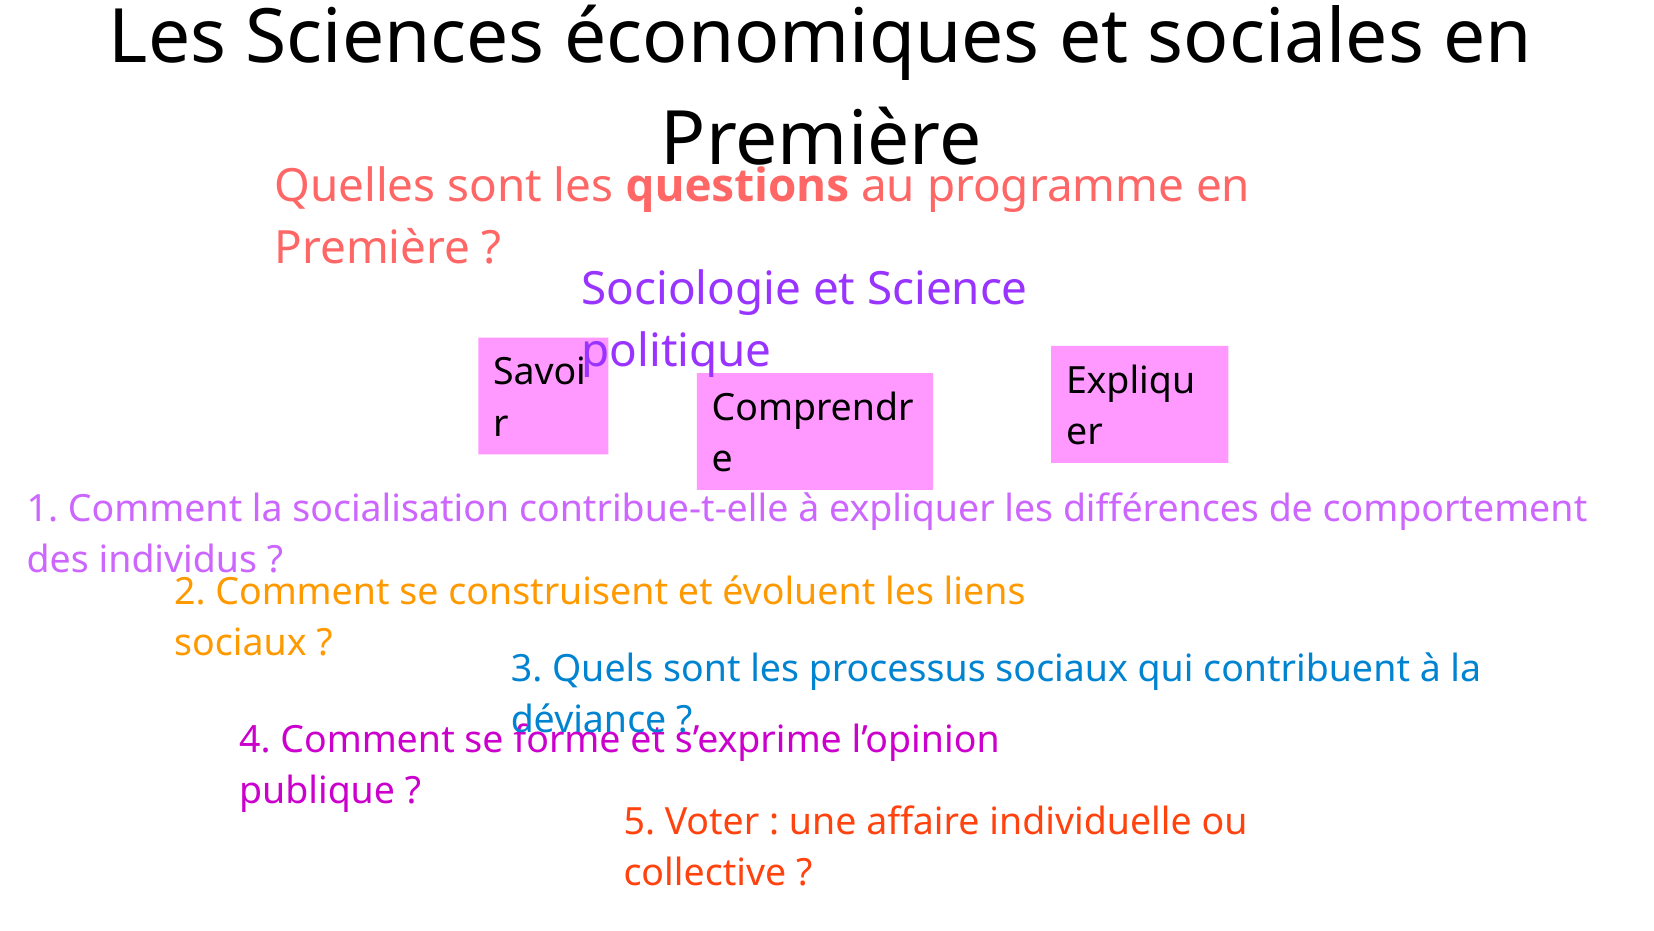

# Les Sciences économiques et sociales en Première
Quelles sont les questions au programme en Première ?
Sociologie et Science politique
Savoir
Expliquer
Comprendre
1. Comment la socialisation contribue-t-elle à expliquer les différences de comportement des individus ?
2. Comment se construisent et évoluent les liens sociaux ?
3. Quels sont les processus sociaux qui contribuent à la déviance ?
4. Comment se forme et s’exprime l’opinion publique ?
5. Voter : une affaire individuelle ou collective ?